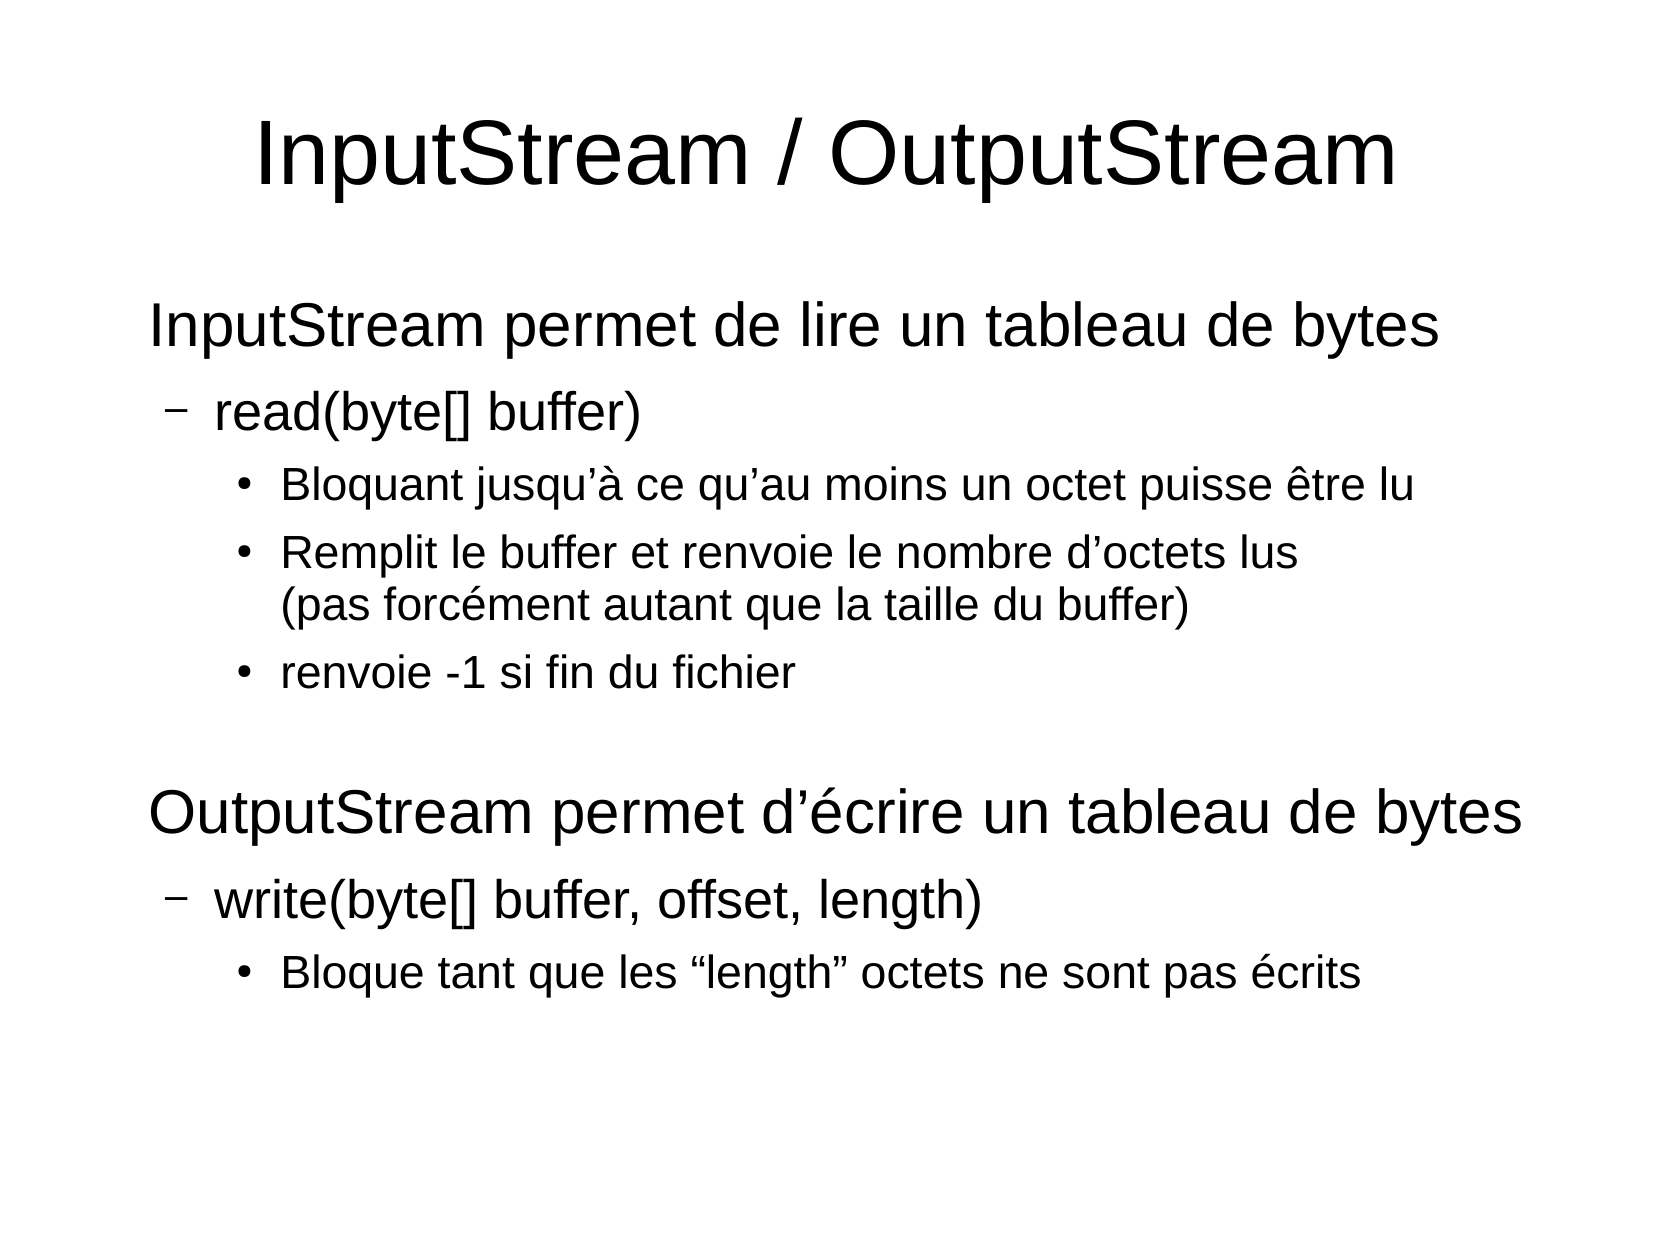

# InputStream / OutputStream
InputStream permet de lire un tableau de bytes
read(byte[] buffer)
Bloquant jusqu’à ce qu’au moins un octet puisse être lu
Remplit le buffer et renvoie le nombre d’octets lus
(pas forcément autant que la taille du buffer)
renvoie -1 si fin du fichier
OutputStream permet d’écrire un tableau de bytes
write(byte[] buffer, offset, length)
Bloque tant que les “length” octets ne sont pas écrits